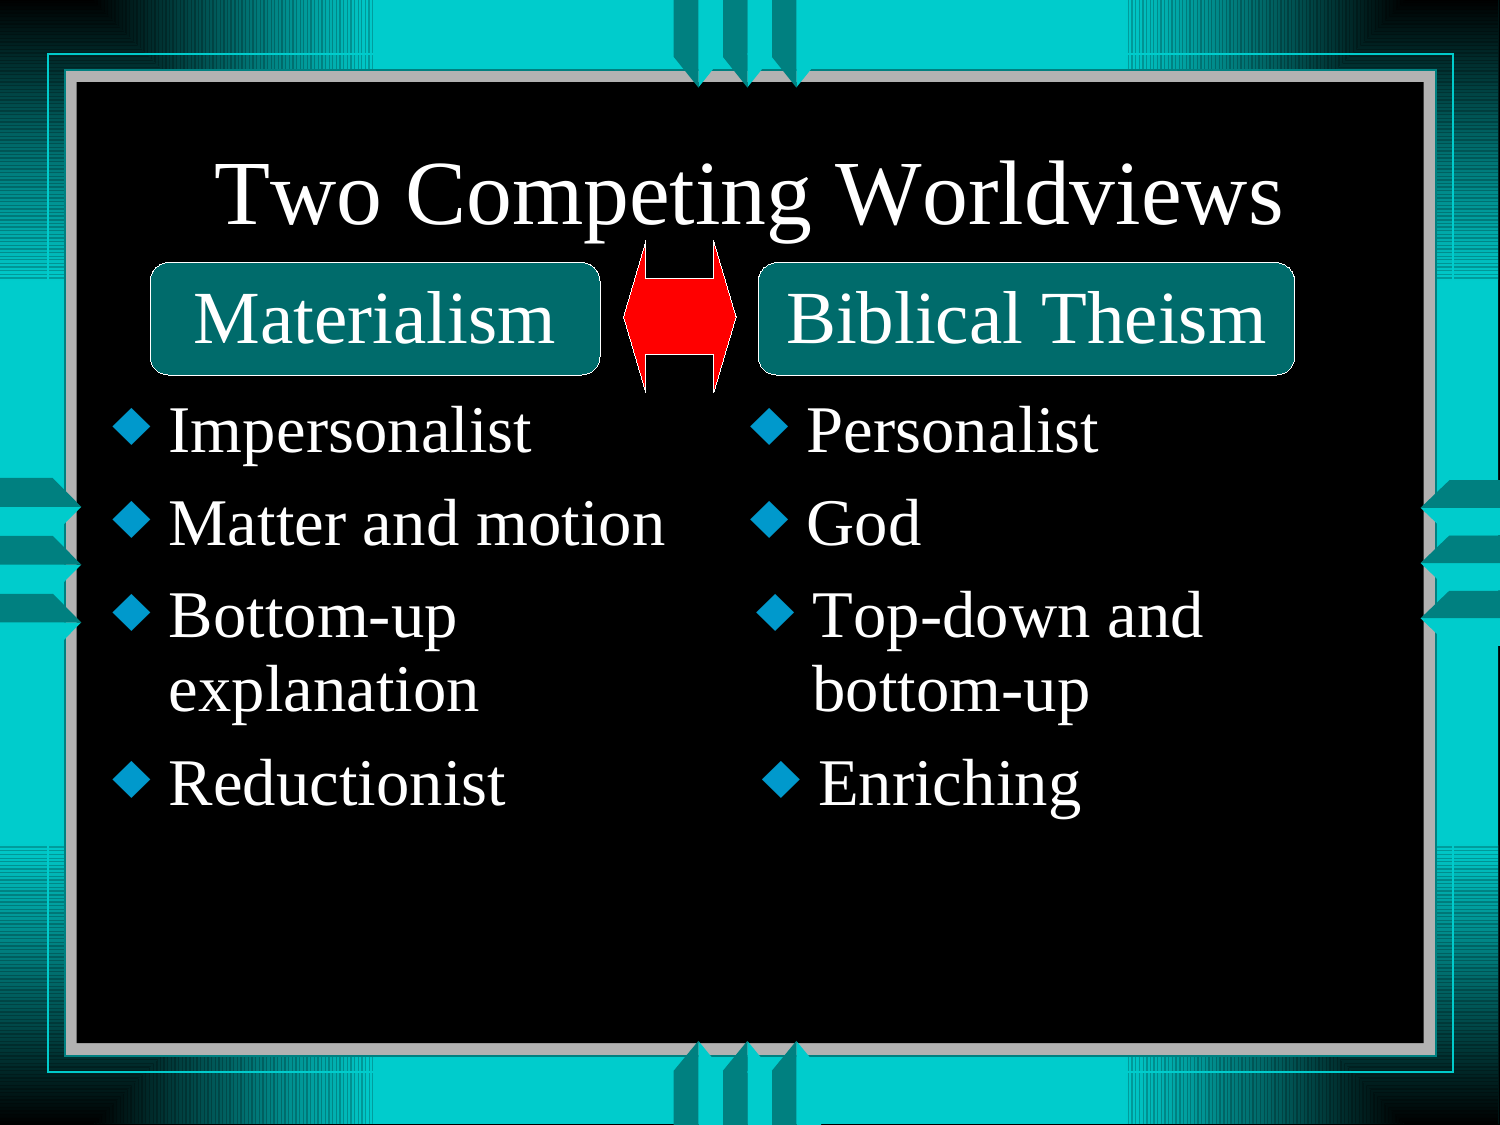

# Two Competing Worldviews
Materialism
Biblical Theism
Impersonalist
Personalist
Matter and motion
God
Bottom-up explanation
Top-down and bottom-up
Reductionist
Enriching